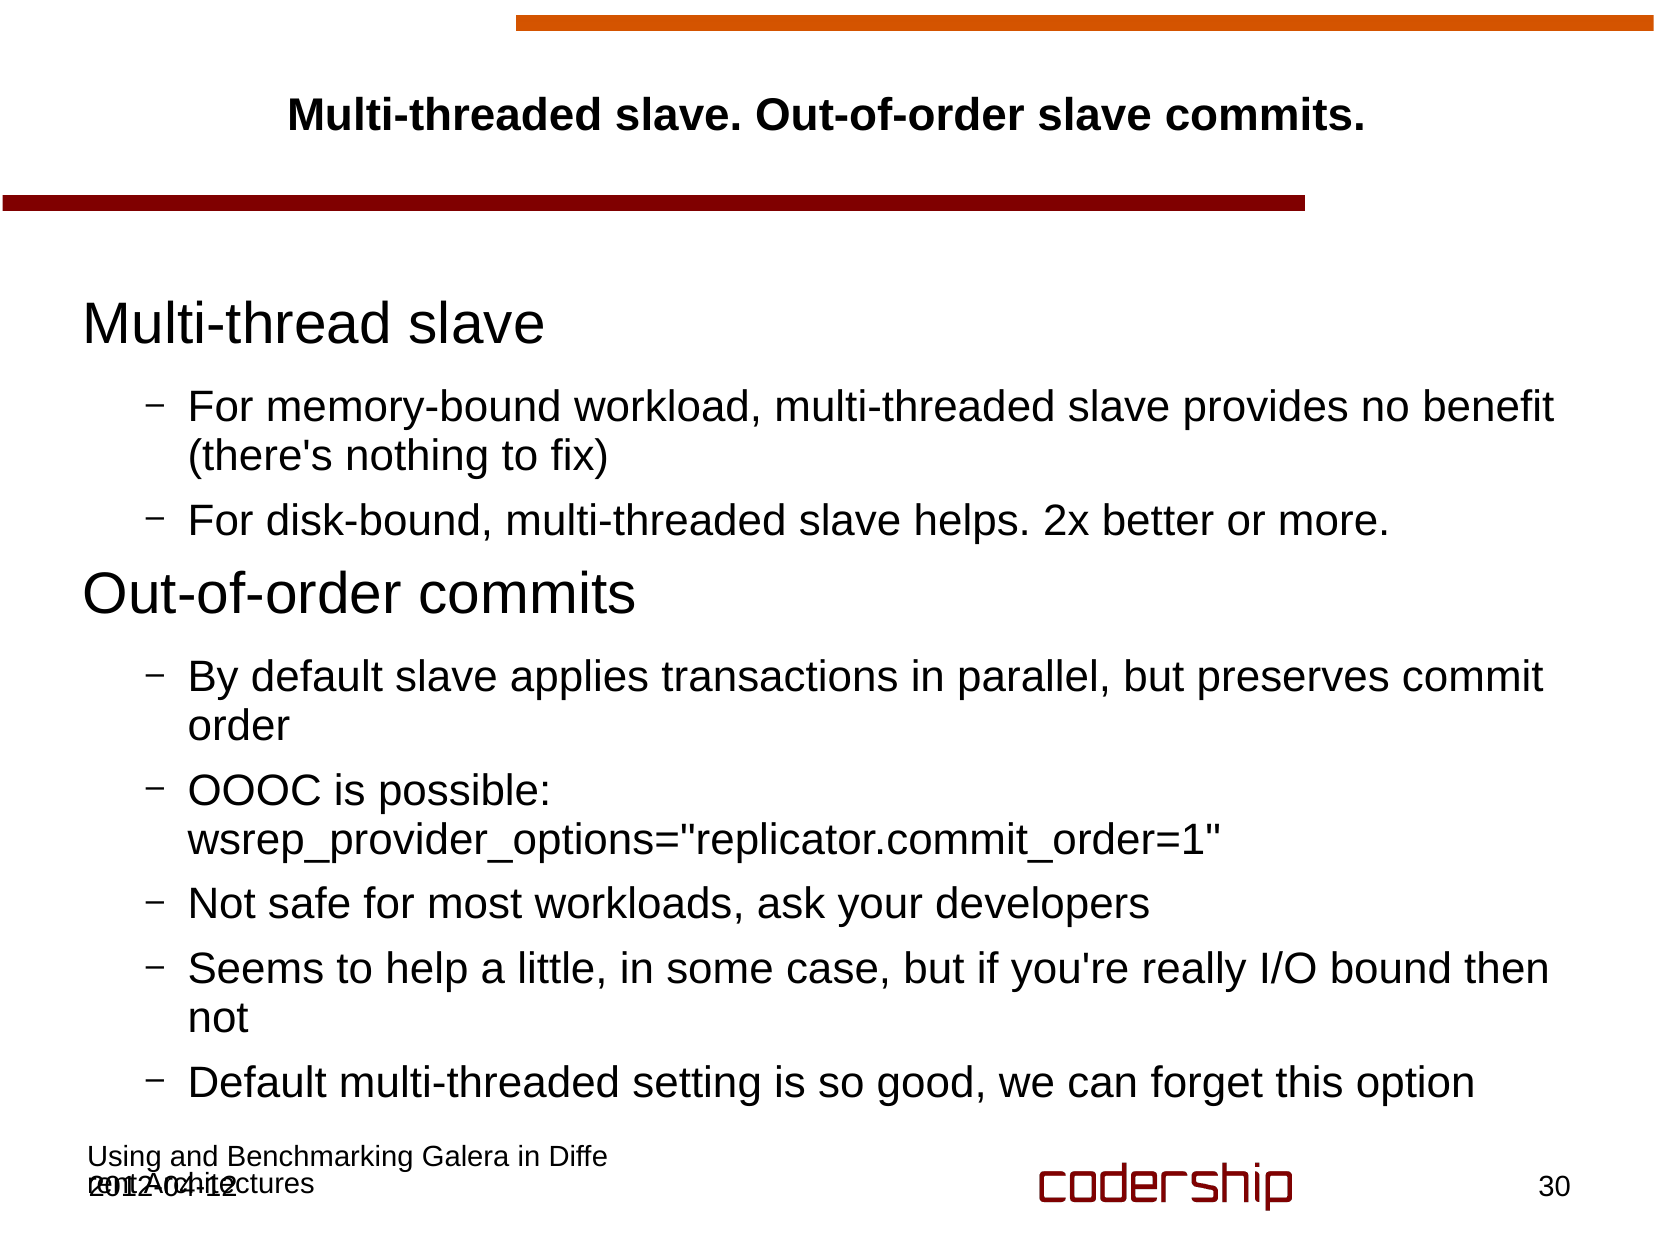

# Multi-threaded slave. Out-of-order slave commits.
Multi-thread slave
For memory-bound workload, multi-threaded slave provides no benefit (there's nothing to fix)
For disk-bound, multi-threaded slave helps. 2x better or more.
Out-of-order commits
By default slave applies transactions in parallel, but preserves commit order
OOOC is possible: wsrep_provider_options="replicator.commit_order=1"
Not safe for most workloads, ask your developers
Seems to help a little, in some case, but if you're really I/O bound then not
Default multi-threaded setting is so good, we can forget this option
Using and Benchmarking Galera in Different Architectures
2012-04-12
30